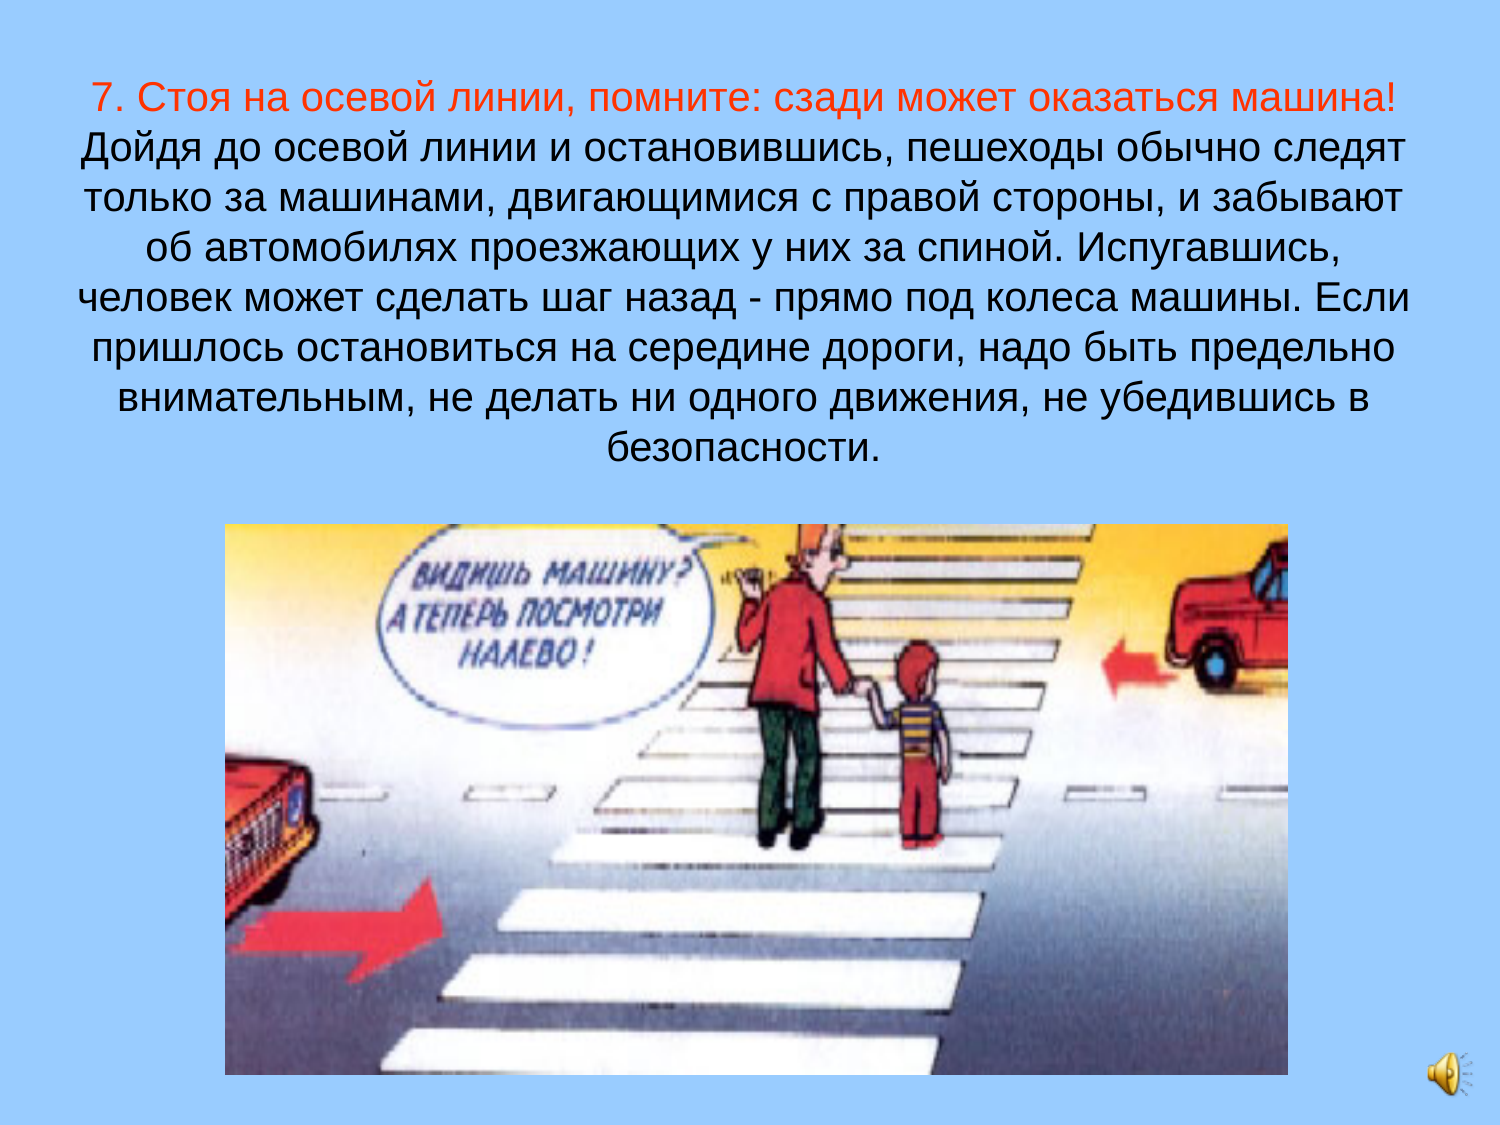

7. Стоя на осевой линии, помните: сзади может оказаться машина!
Дойдя до осевой линии и остановившись, пешеходы обычно следят только за машинами, двигающимися с правой стороны, и забывают об автомобилях проезжающих у них за спиной. Испугавшись, человек может сделать шаг назад - прямо под колеса машины. Если пришлось остановиться на середине дороги, надо быть предельно внимательным, не делать ни одного движения, не убедившись в безопасности.